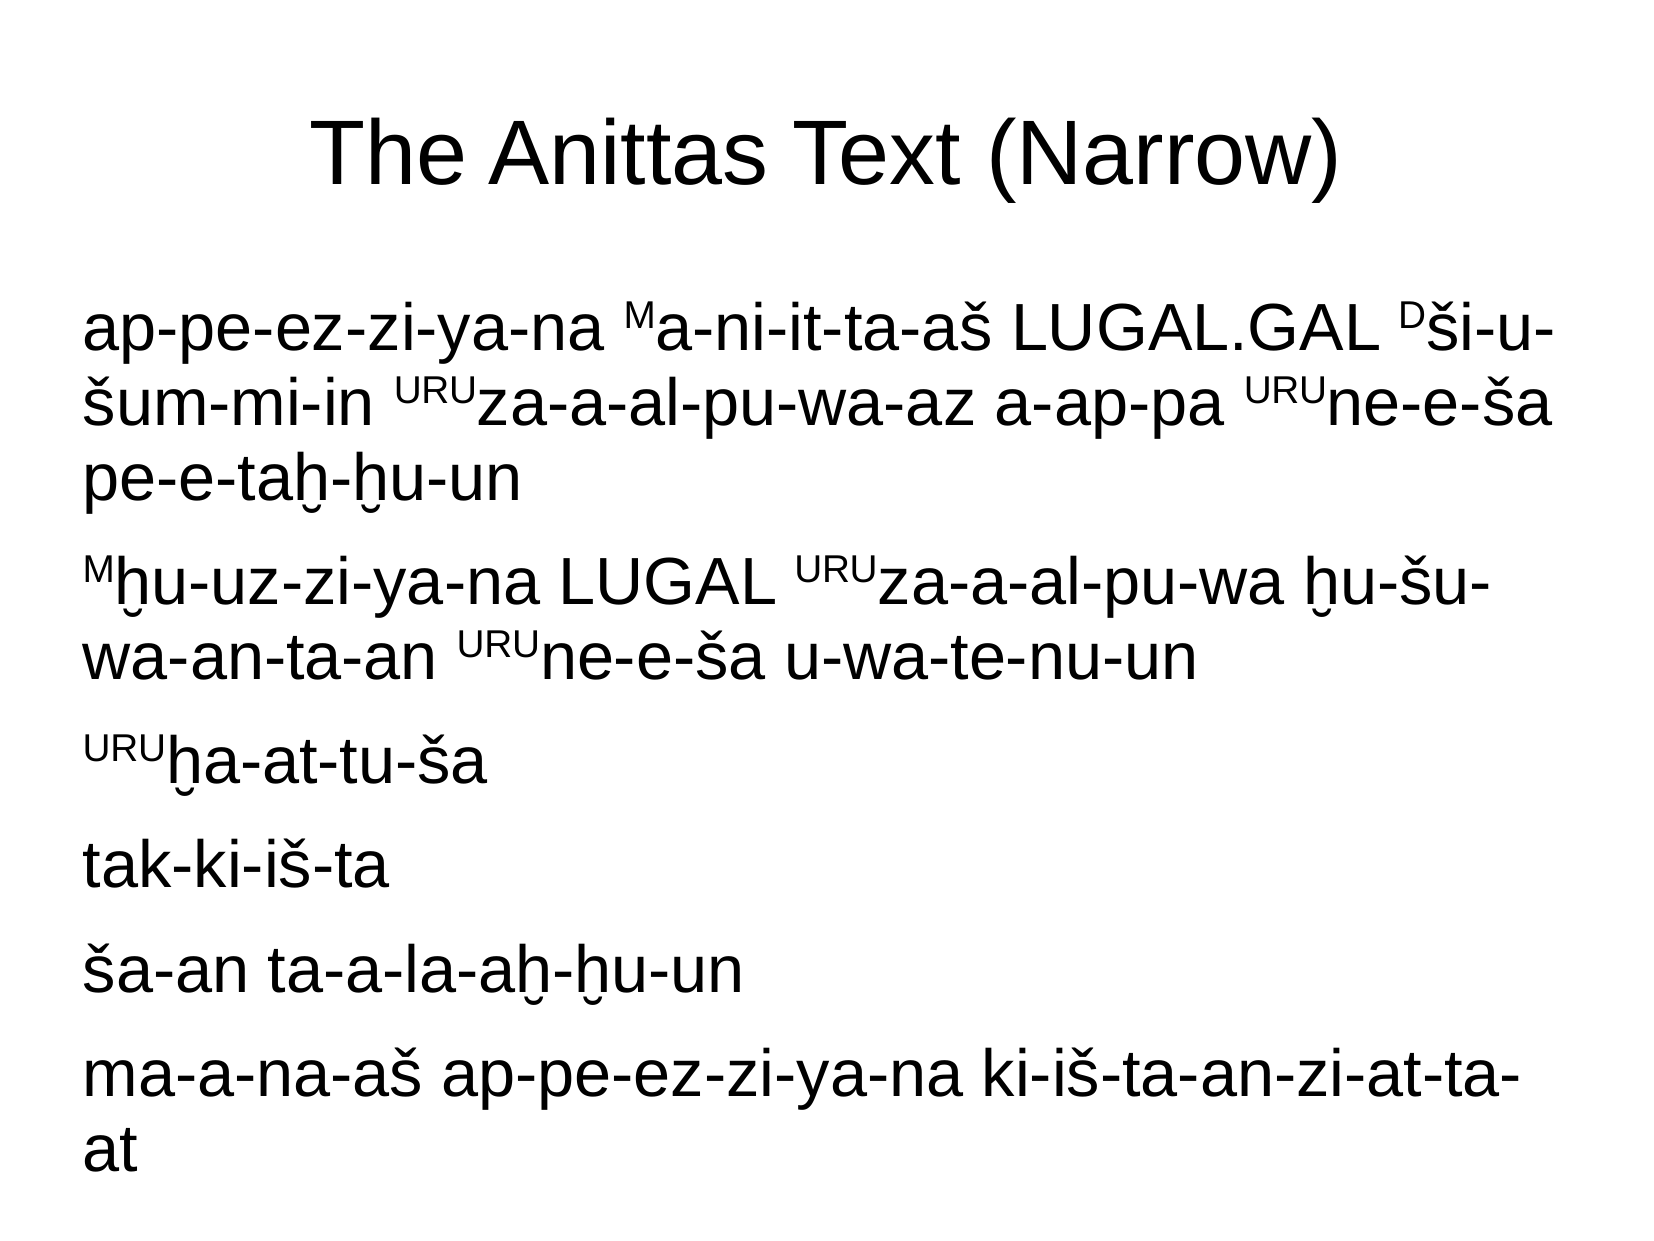

# The Anittas Text (Narrow)
ap-pe-ez-zi-ya-na Ma-ni-it-ta-aš LUGAL.GAL Dši-u-šum-mi-in URUza-a-al-pu-wa-az a-ap-pa URUne-e-ša pe-e-taḫ-ḫu-un
Mḫu-uz-zi-ya-na LUGAL URUza-a-al-pu-wa ḫu-šu-wa-an-ta-an URUne-e-ša u-wa-te-nu-un
URUḫa-at-tu-ša
tak-ki-iš-ta
ša-an ta-a-la-aḫ-ḫu-un
ma-a-na-aš ap-pe-ez-zi-ya-na ki-iš-ta-an-zi-at-ta-at